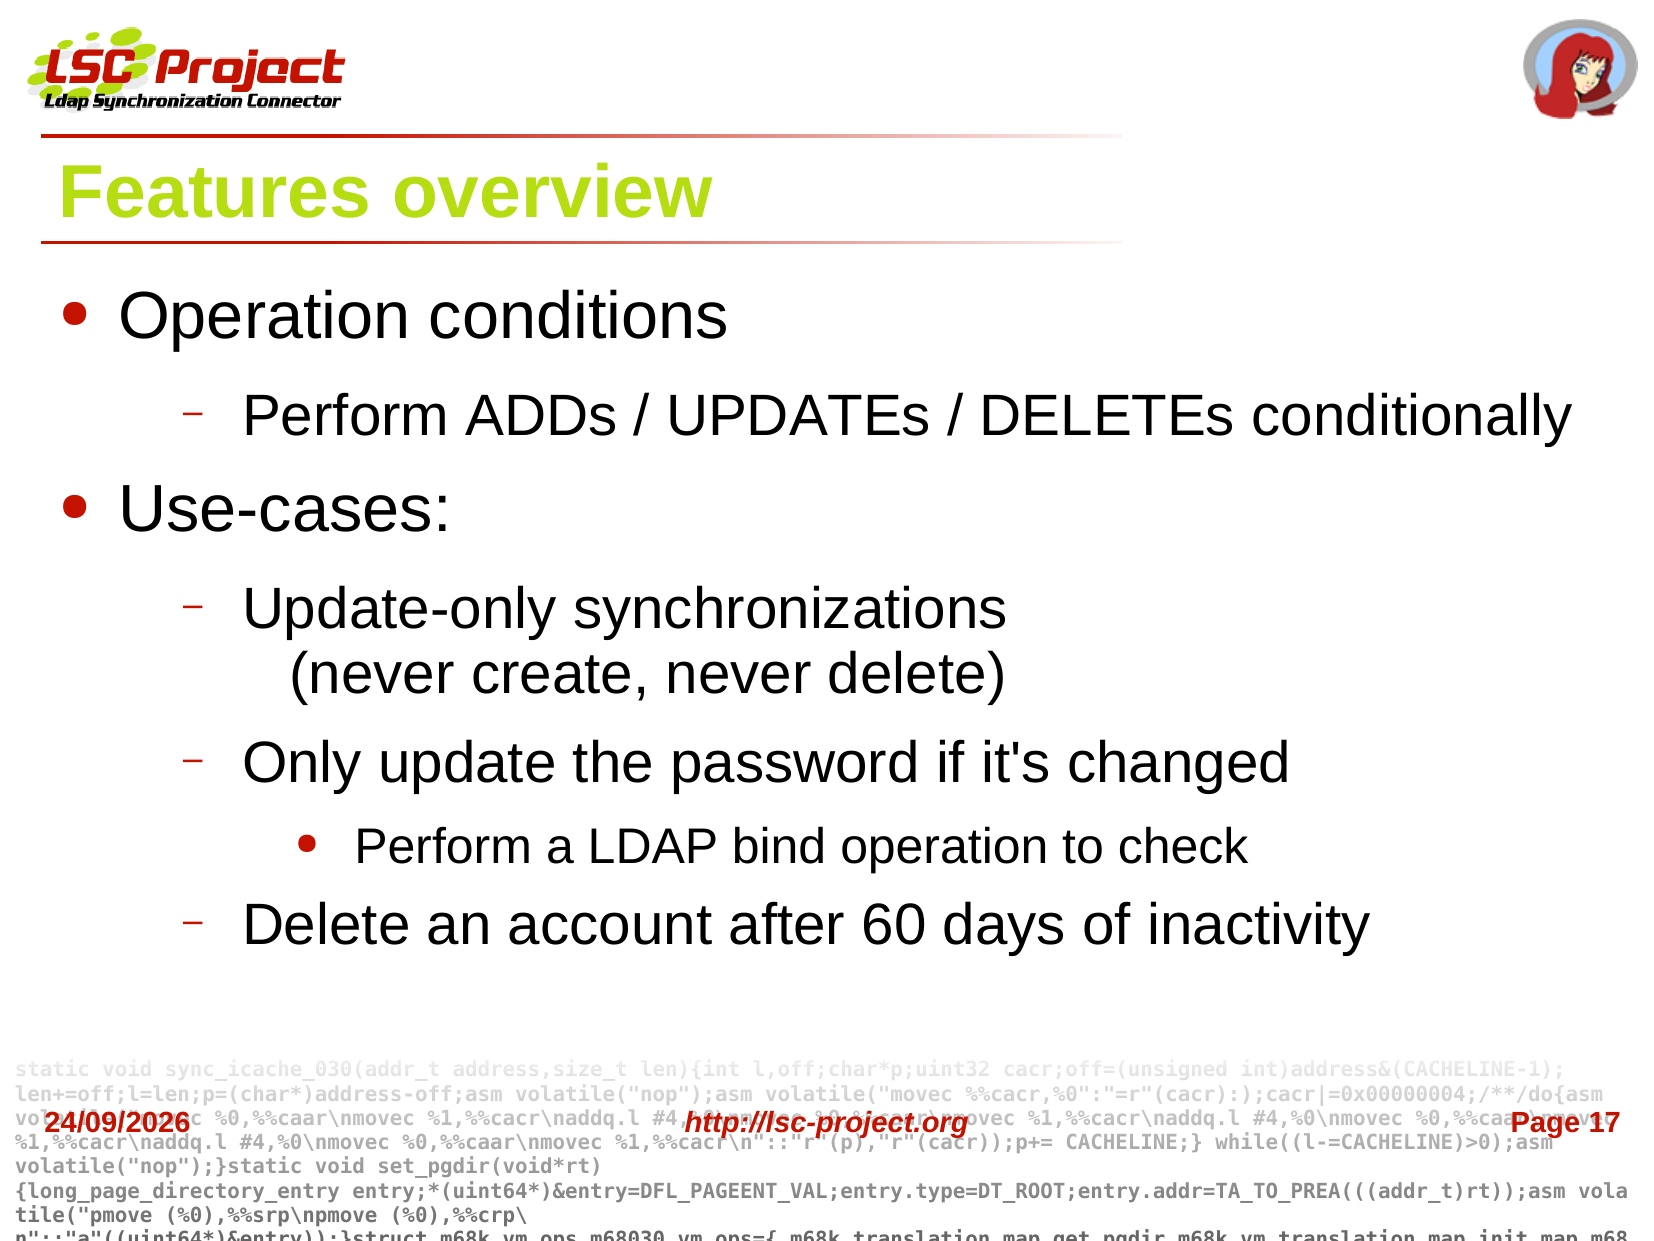

# Features overview
Operation conditions
Perform ADDs / UPDATEs / DELETEs conditionally
Use-cases:
Update-only synchronizations
(never create, never delete)
Only update the password if it's changed
Perform a LDAP bind operation to check
Delete an account after 60 days of inactivity